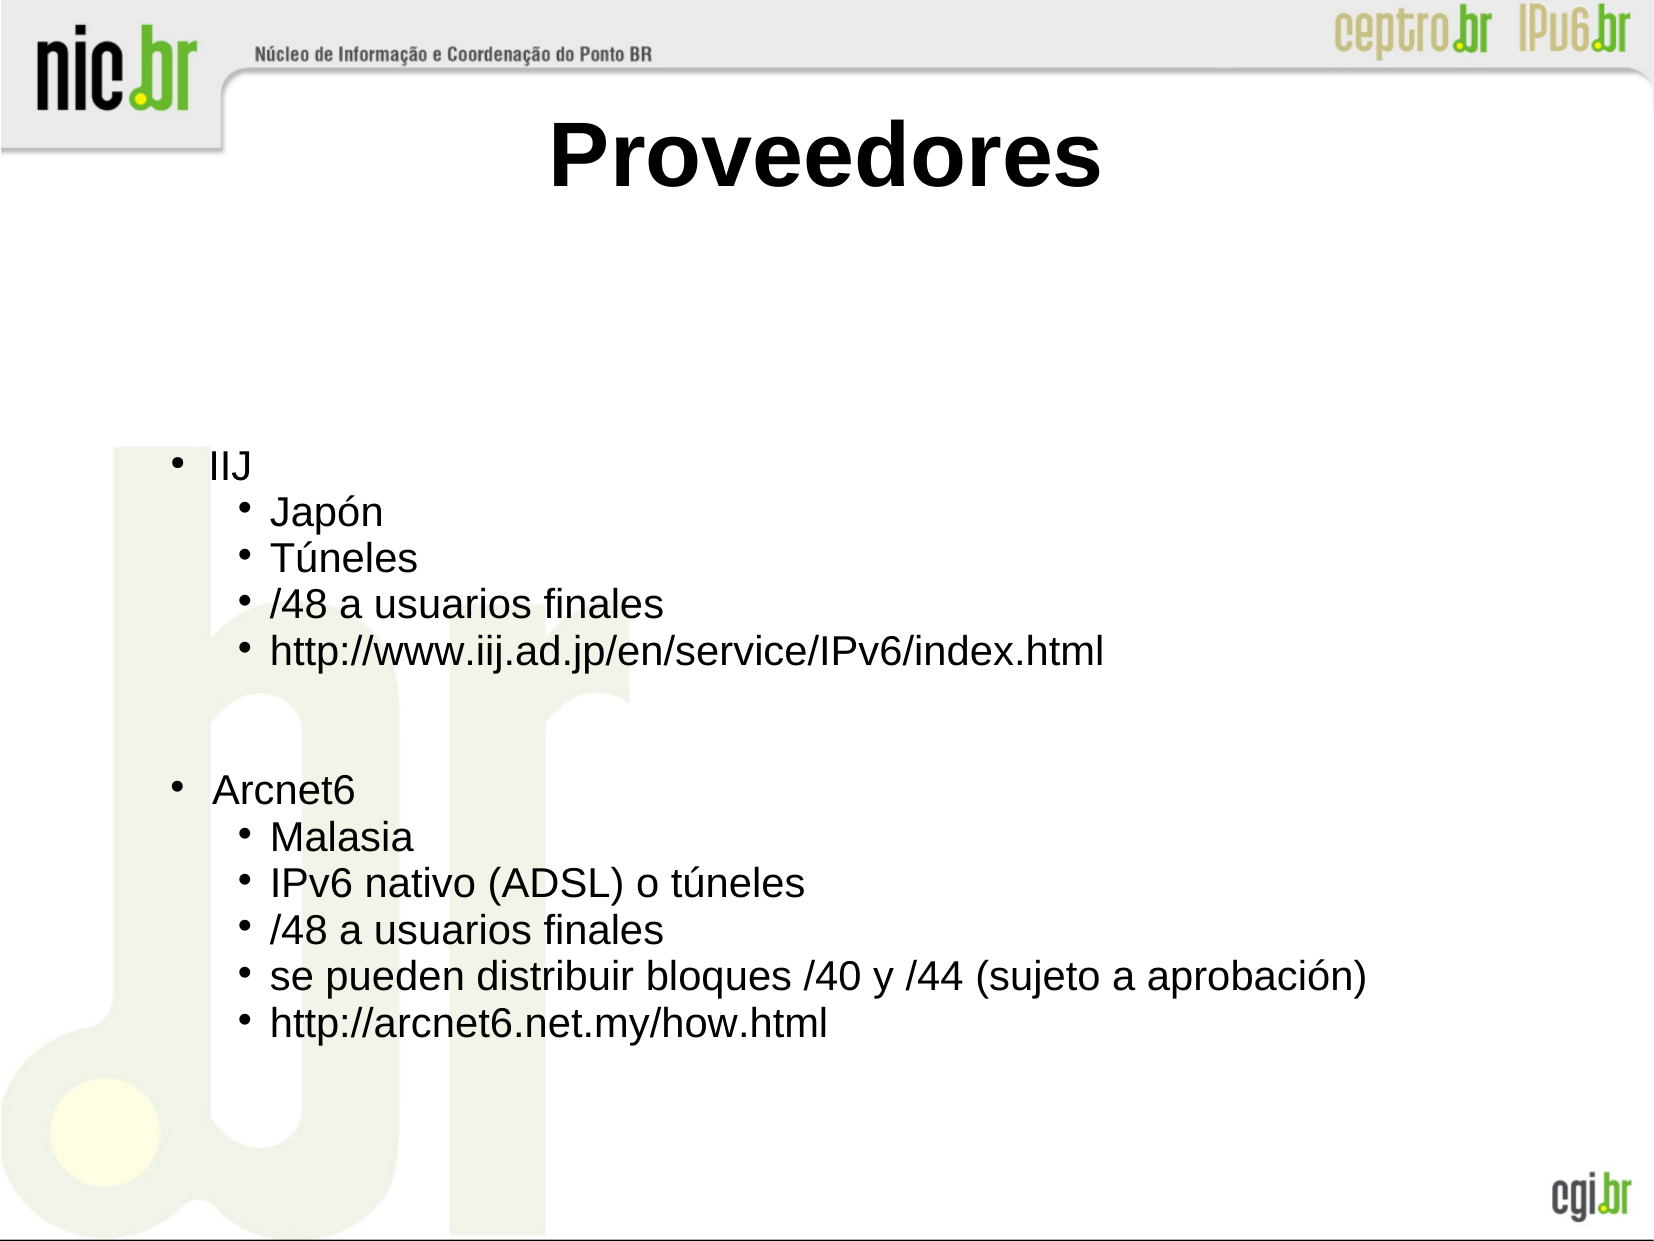

Proveedores
 IIJ
Japón
Túneles
/48 a usuarios finales
http://www.iij.ad.jp/en/service/IPv6/index.html
 Arcnet6
Malasia
IPv6 nativo (ADSL) o túneles
/48 a usuarios finales
se pueden distribuir bloques /40 y /44 (sujeto a aprobación)
http://arcnet6.net.my/how.html